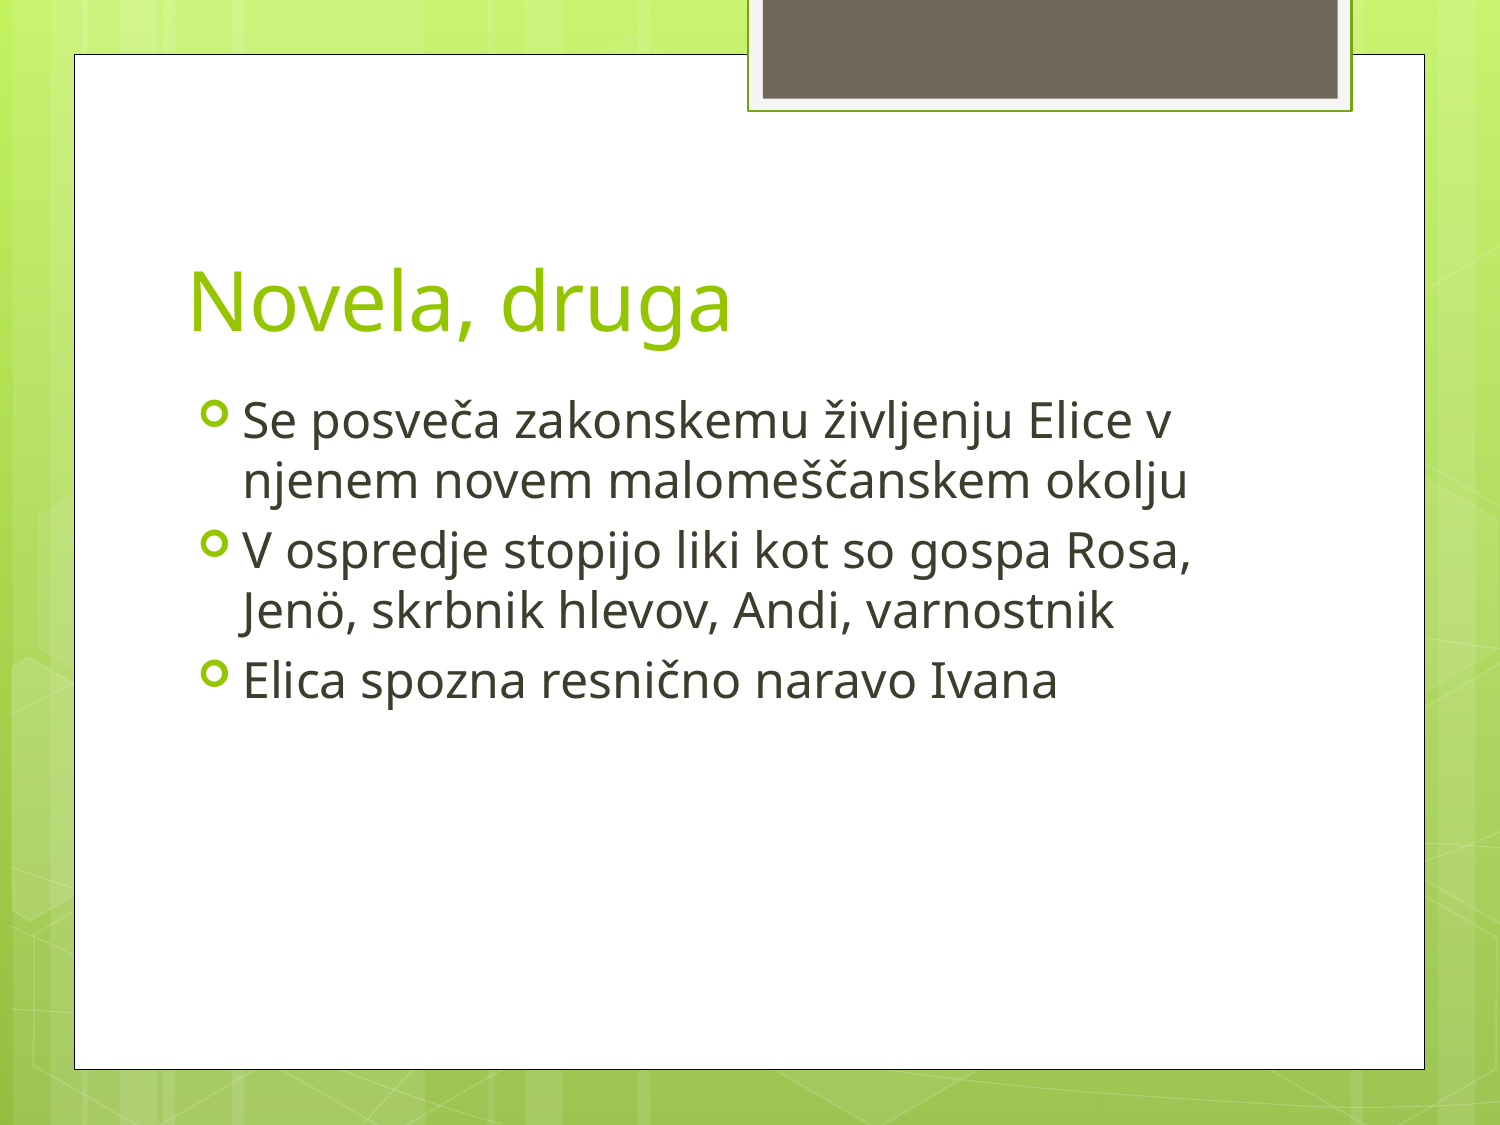

# Novela, druga
Se posveča zakonskemu življenju Elice v njenem novem malomeščanskem okolju
V ospredje stopijo liki kot so gospa Rosa, Jenö, skrbnik hlevov, Andi, varnostnik
Elica spozna resnično naravo Ivana